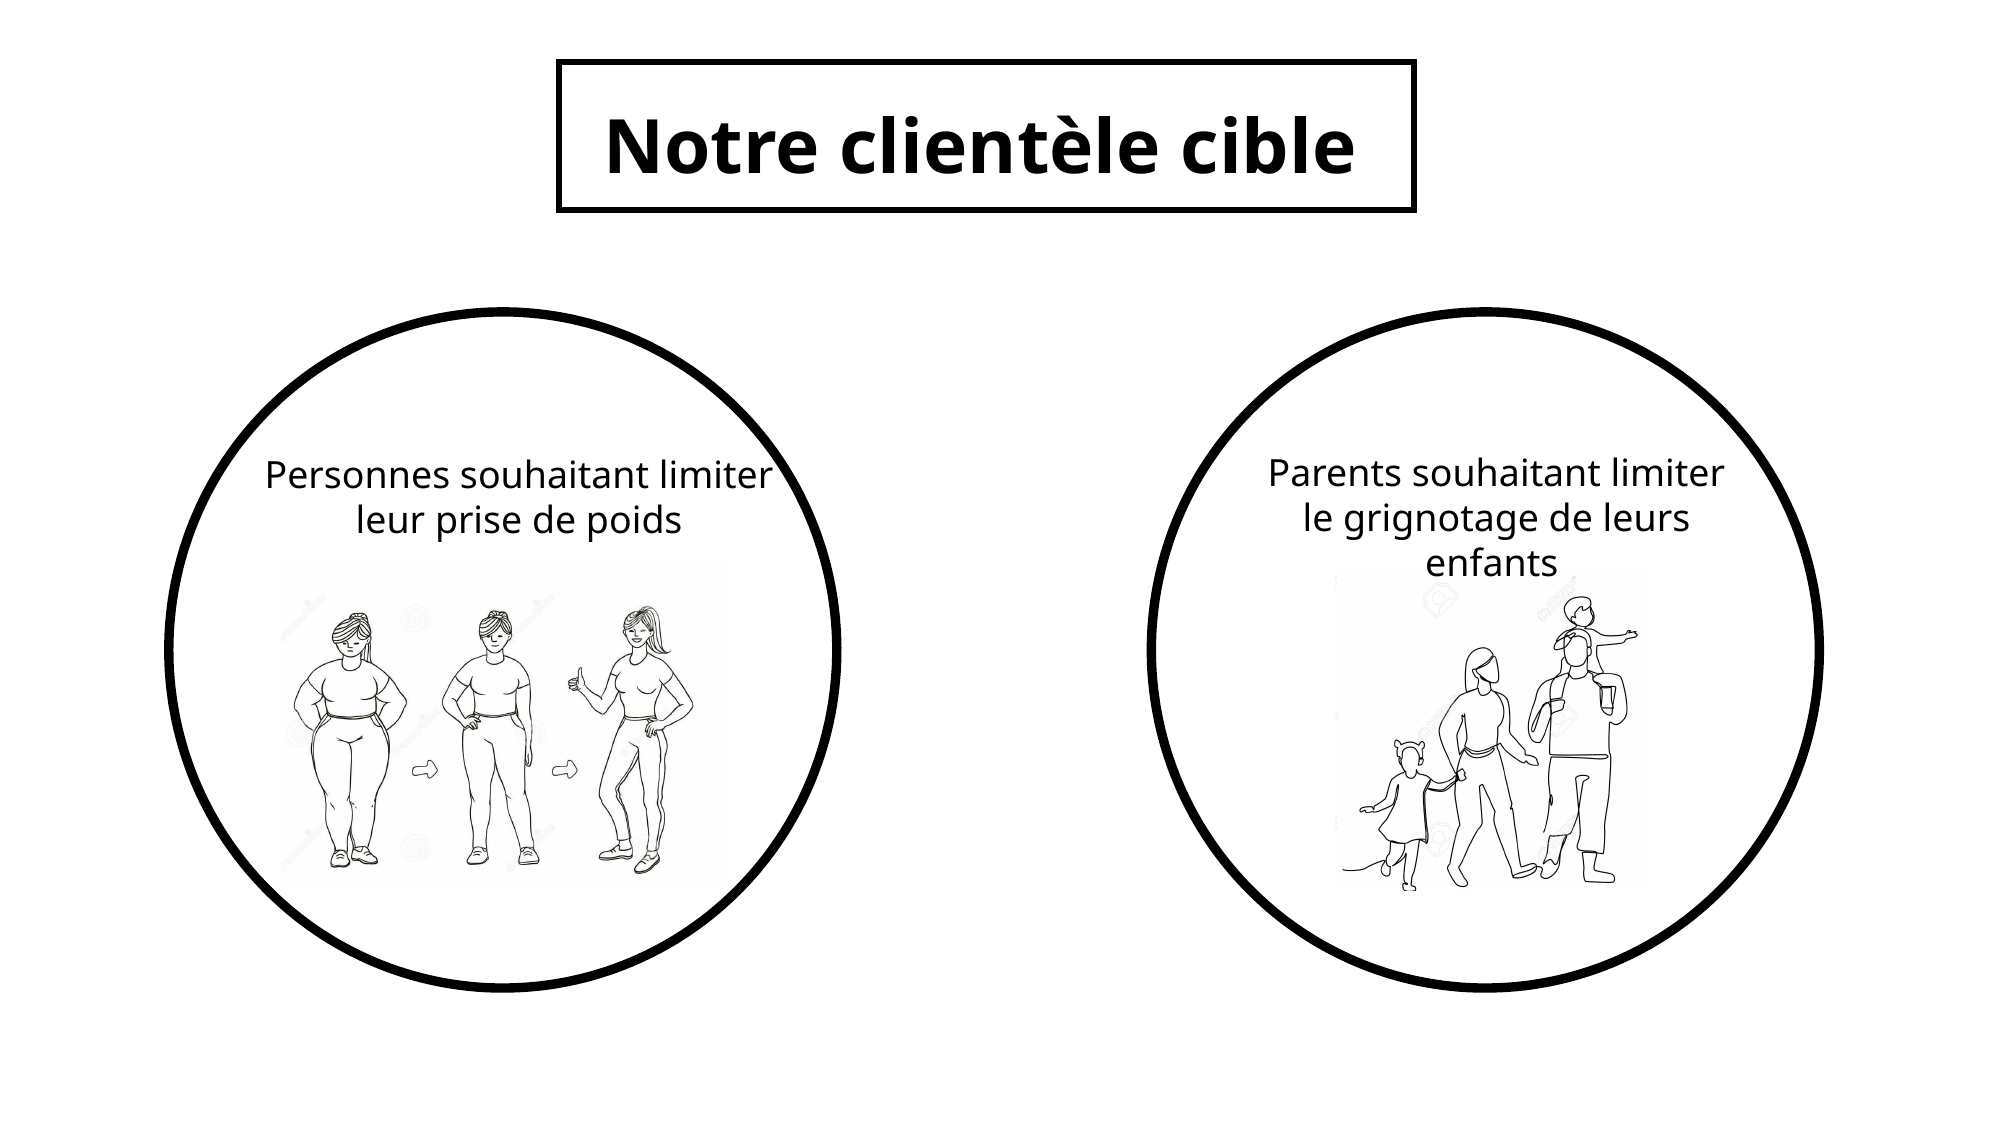

Notre clientèle cible
Parents souhaitant limiter le grignotage de leurs enfants
Personnes souhaitant limiter leur prise de poids